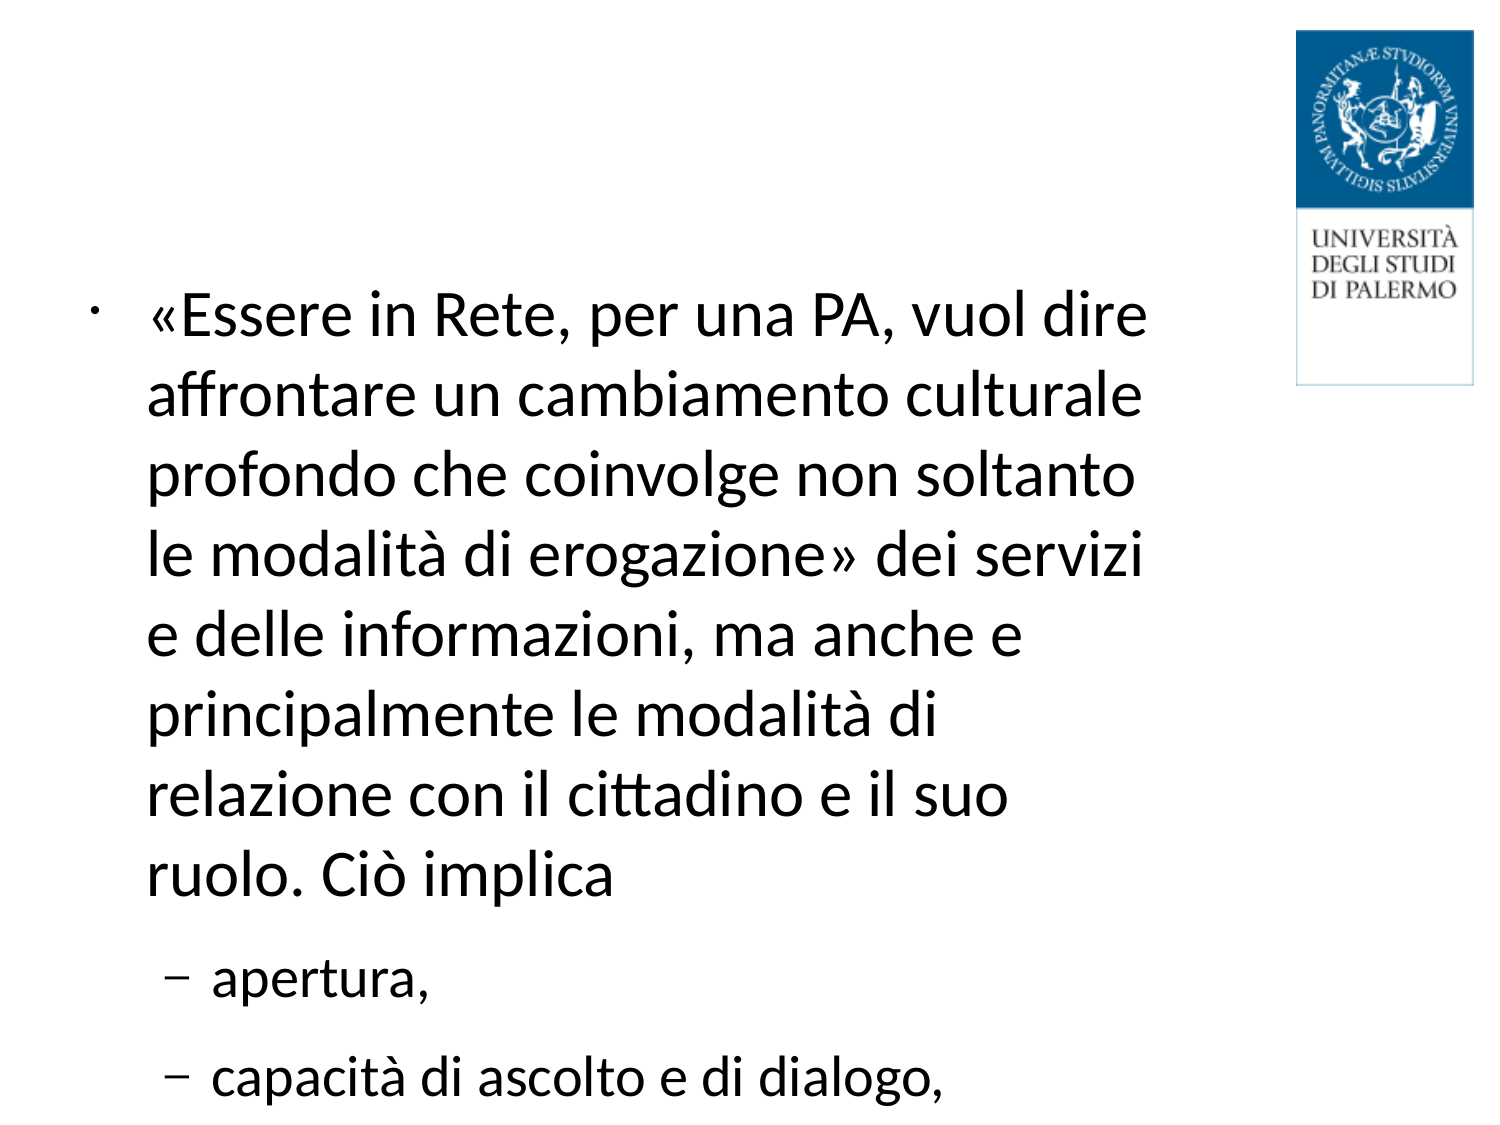

# «Essere in Rete, per una PA, vuol dire affrontare un cambiamento culturale profondo che coinvolge non soltanto le modalità di erogazione» dei servizi e delle informazioni, ma anche e principalmente le modalità di relazione con il cittadino e il suo ruolo. Ciò implica
apertura,
capacità di ascolto e di dialogo,
orientamento all’interazione,
disponibilità al cambiamento».